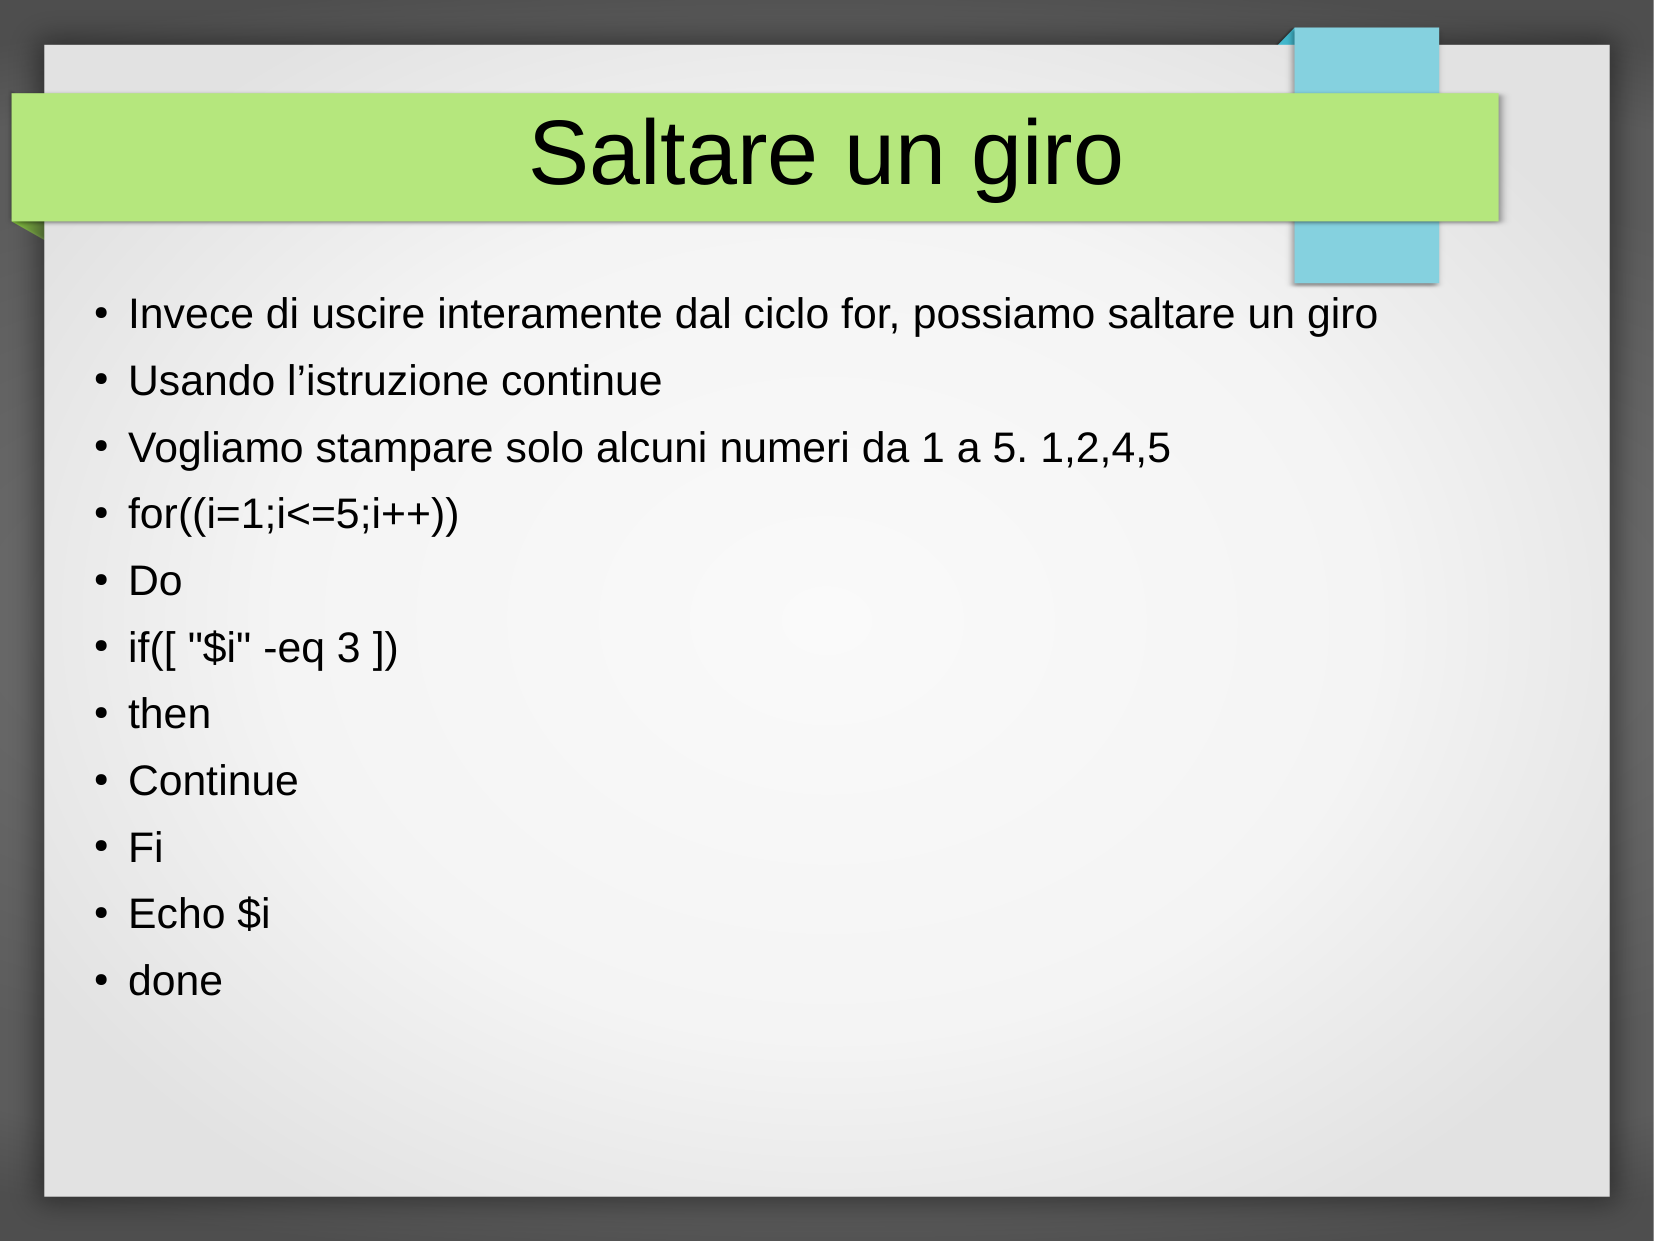

# Saltare un giro
Invece di uscire interamente dal ciclo for, possiamo saltare un giro
Usando l’istruzione continue
Vogliamo stampare solo alcuni numeri da 1 a 5. 1,2,4,5
for((i=1;i<=5;i++))
Do
if([ "$i" -eq 3 ])
then
Continue
Fi
Echo $i
done